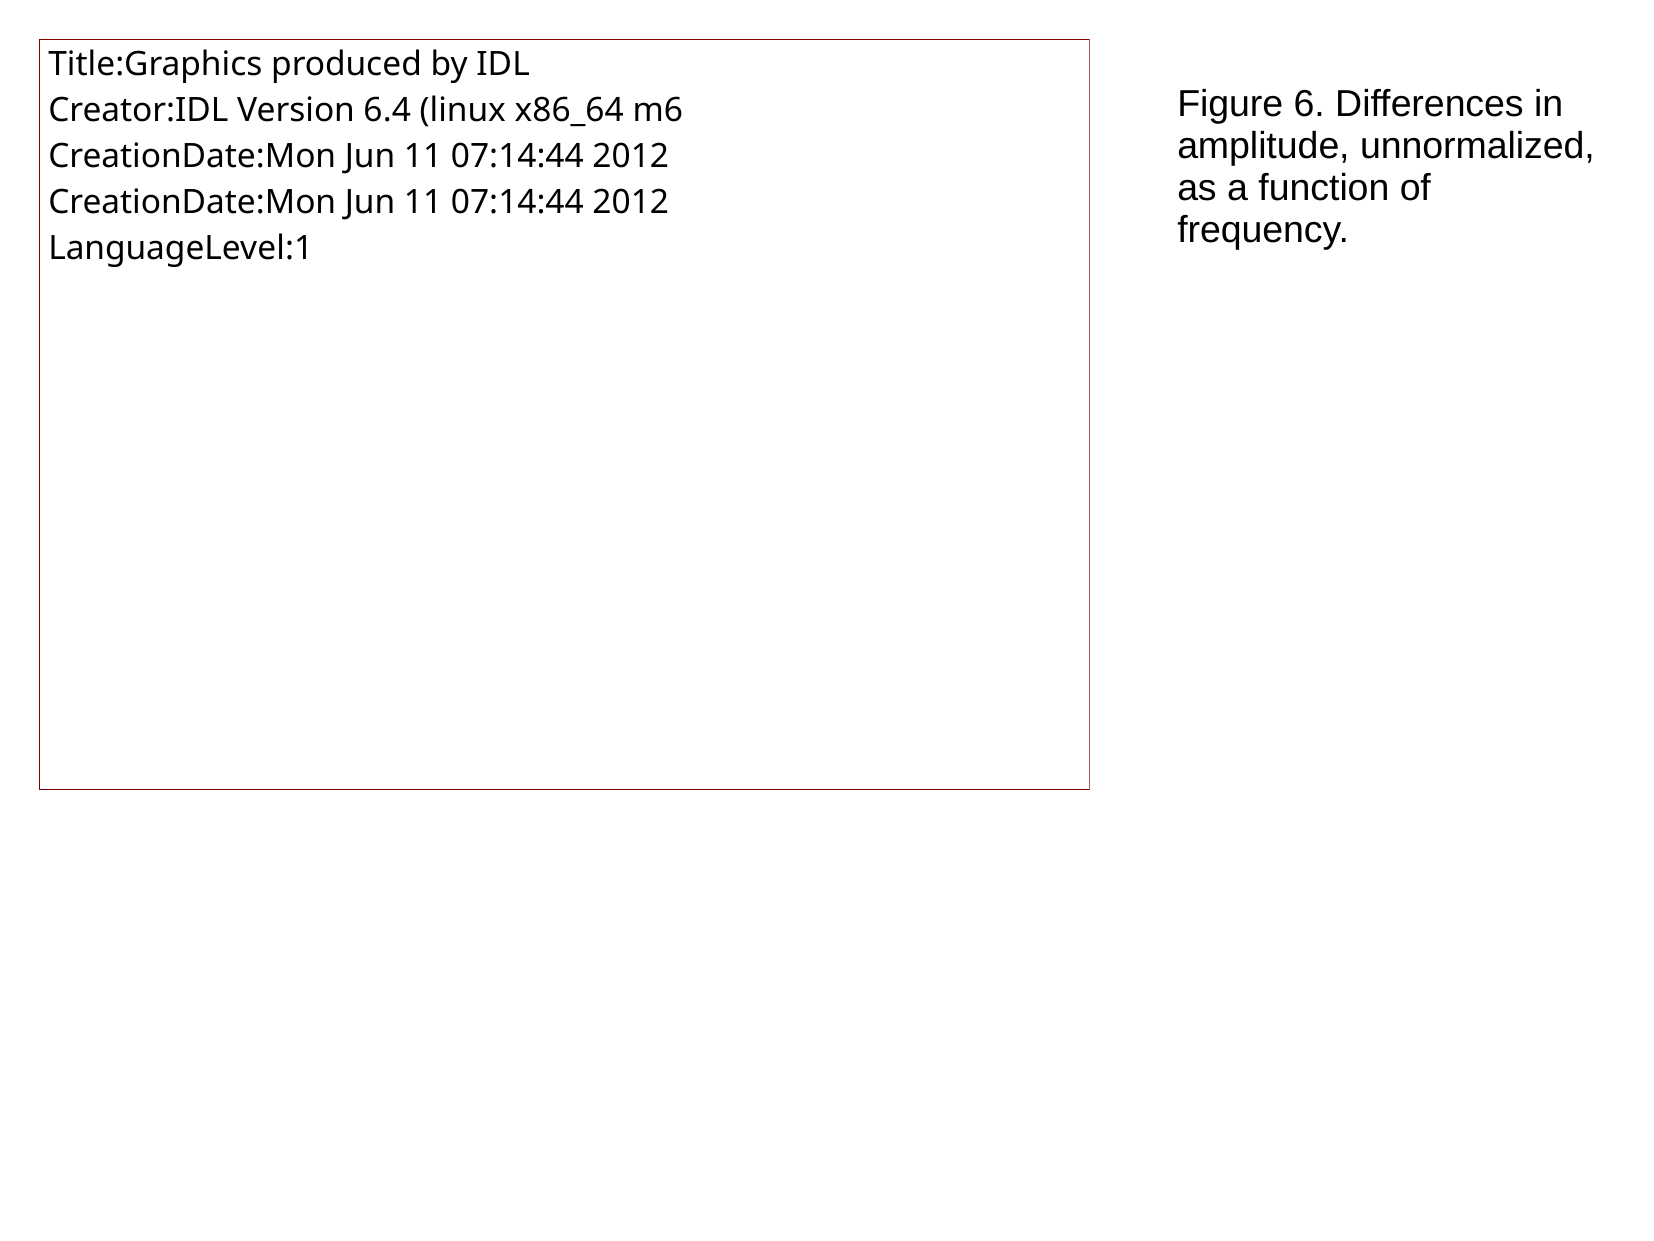

Figure 6. Differences in amplitude, unnormalized, as a function of frequency.